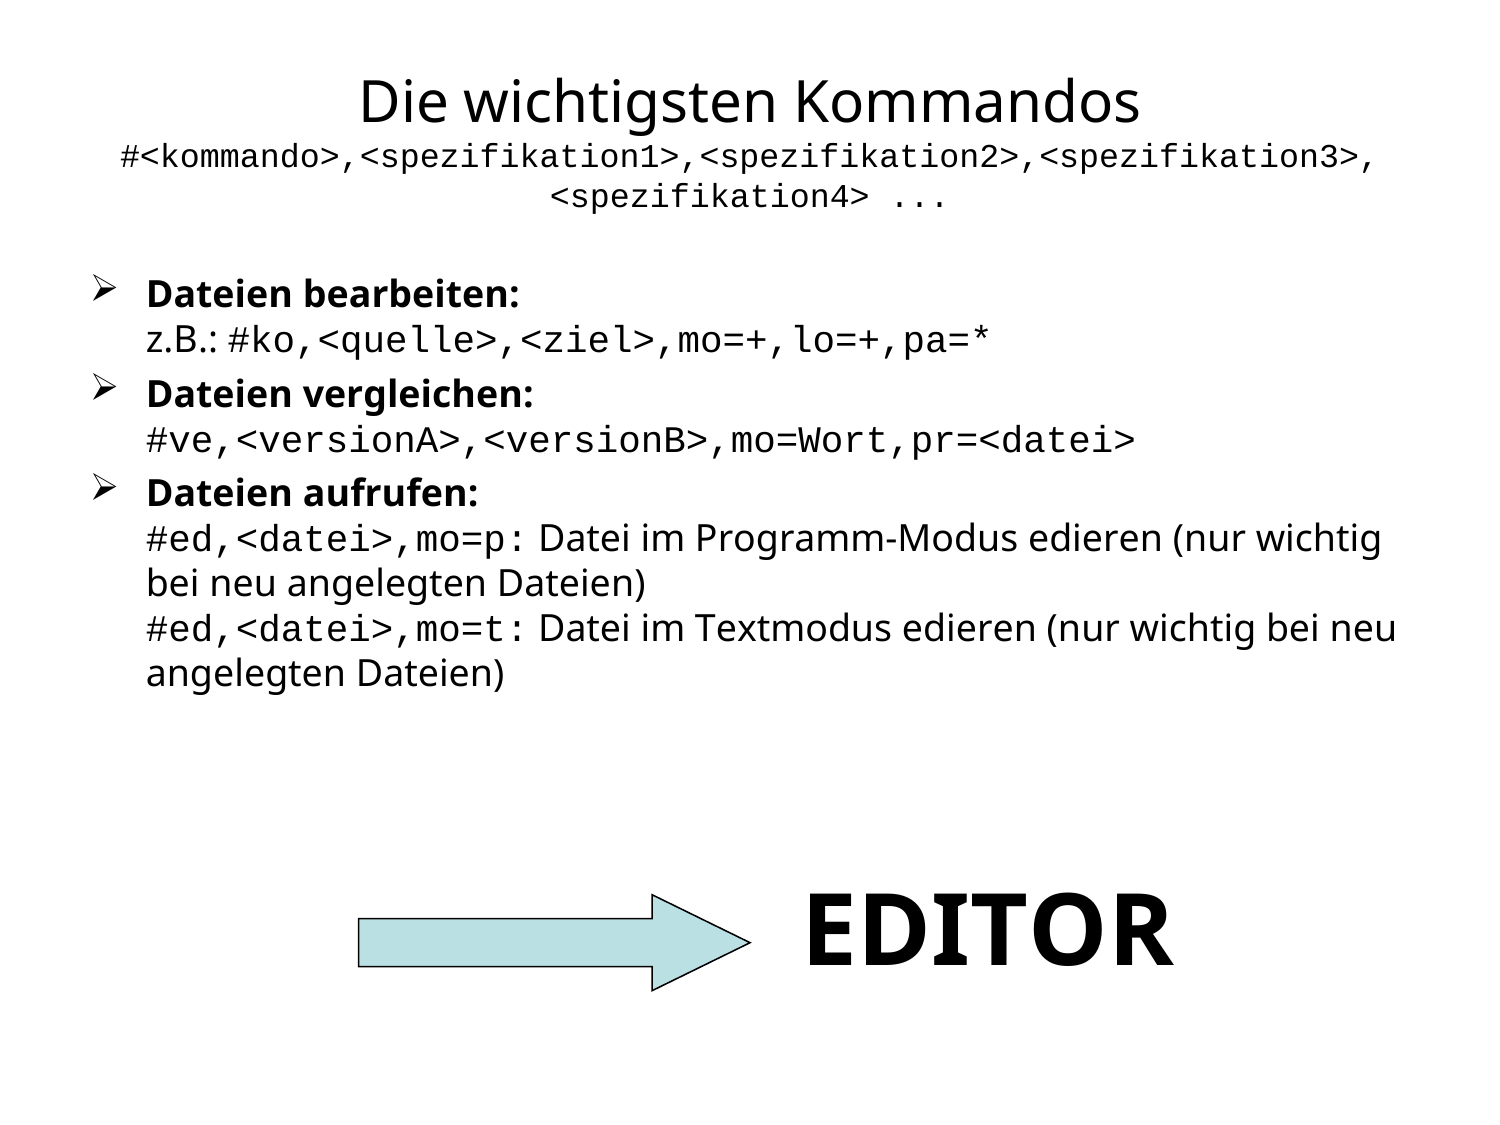

Die wichtigsten Kommandos
#<kommando>,<spezifikation1>,<spezifikation2>,<spezifikation3>,
<spezifikation4> ...
# Dateien bearbeiten: z.B.: #ko,<quelle>,<ziel>,mo=+,lo=+,pa=*
Dateien vergleichen:
#ve,<versionA>,<versionB>,mo=Wort,pr=<datei>
Dateien aufrufen:
#ed,<datei>,mo=p: Datei im Programm-Modus edieren (nur wichtig bei neu angelegten Dateien)
#ed,<datei>,mo=t: Datei im Textmodus edieren (nur wichtig bei neu angelegten Dateien)
EDITOR